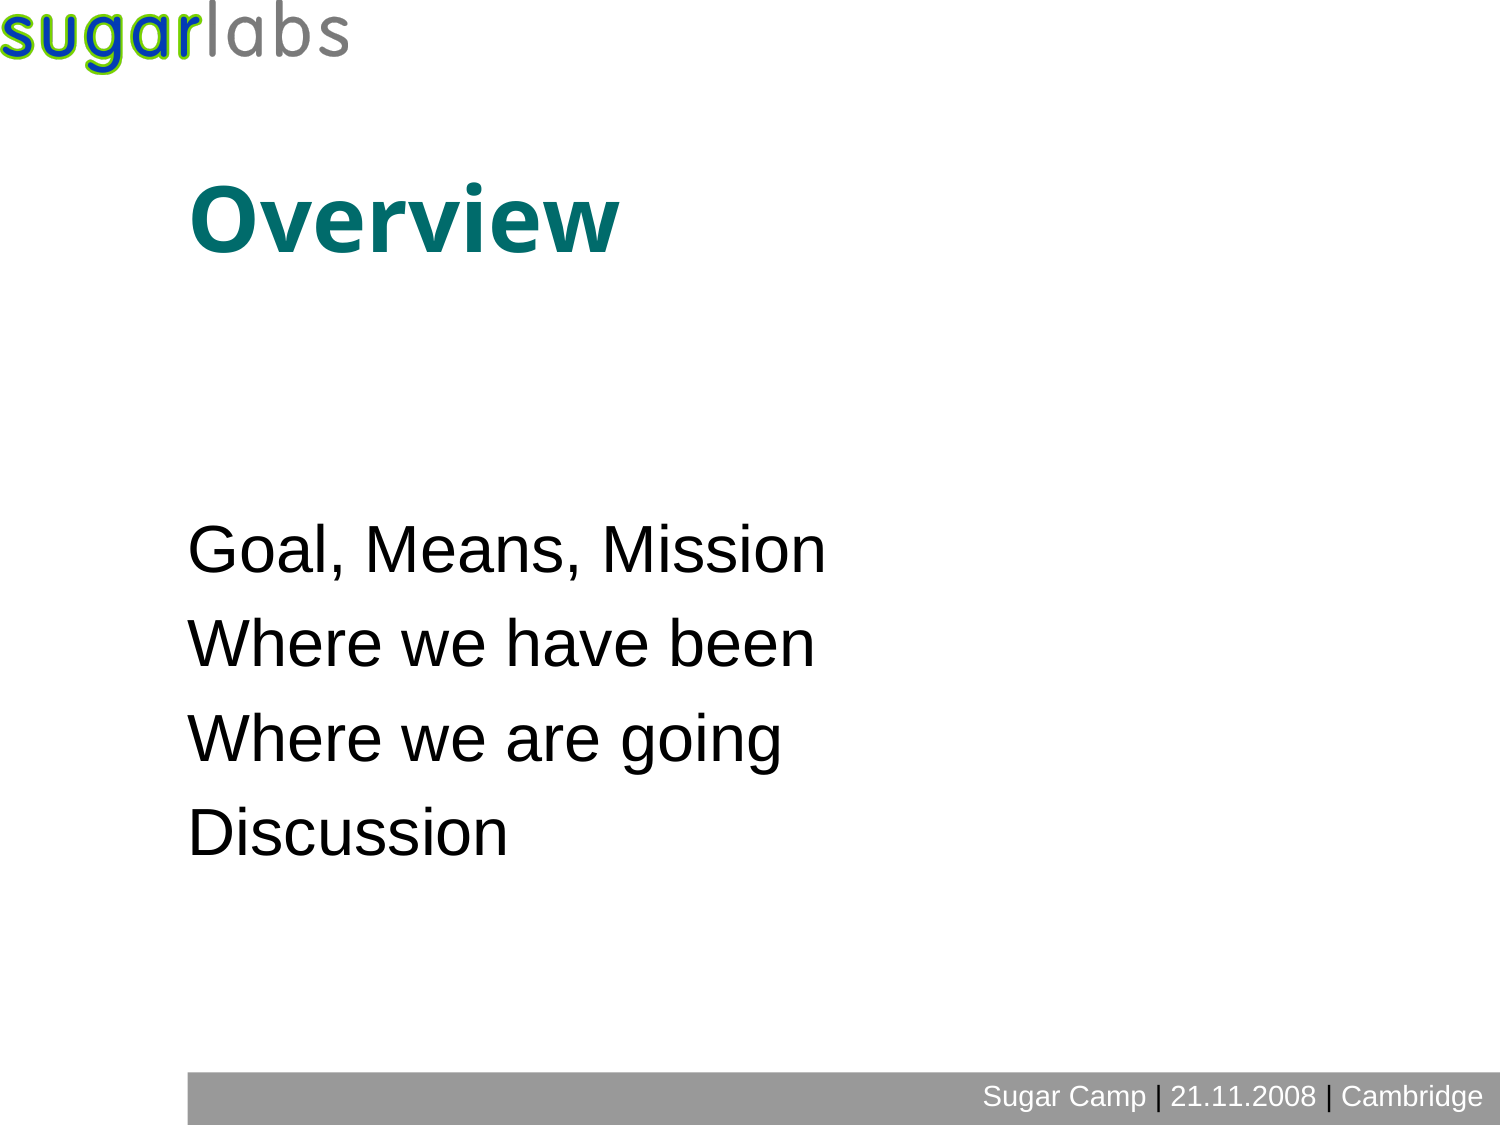

# Overview
Goal, Means, Mission
Where we have been
Where we are going
Discussion